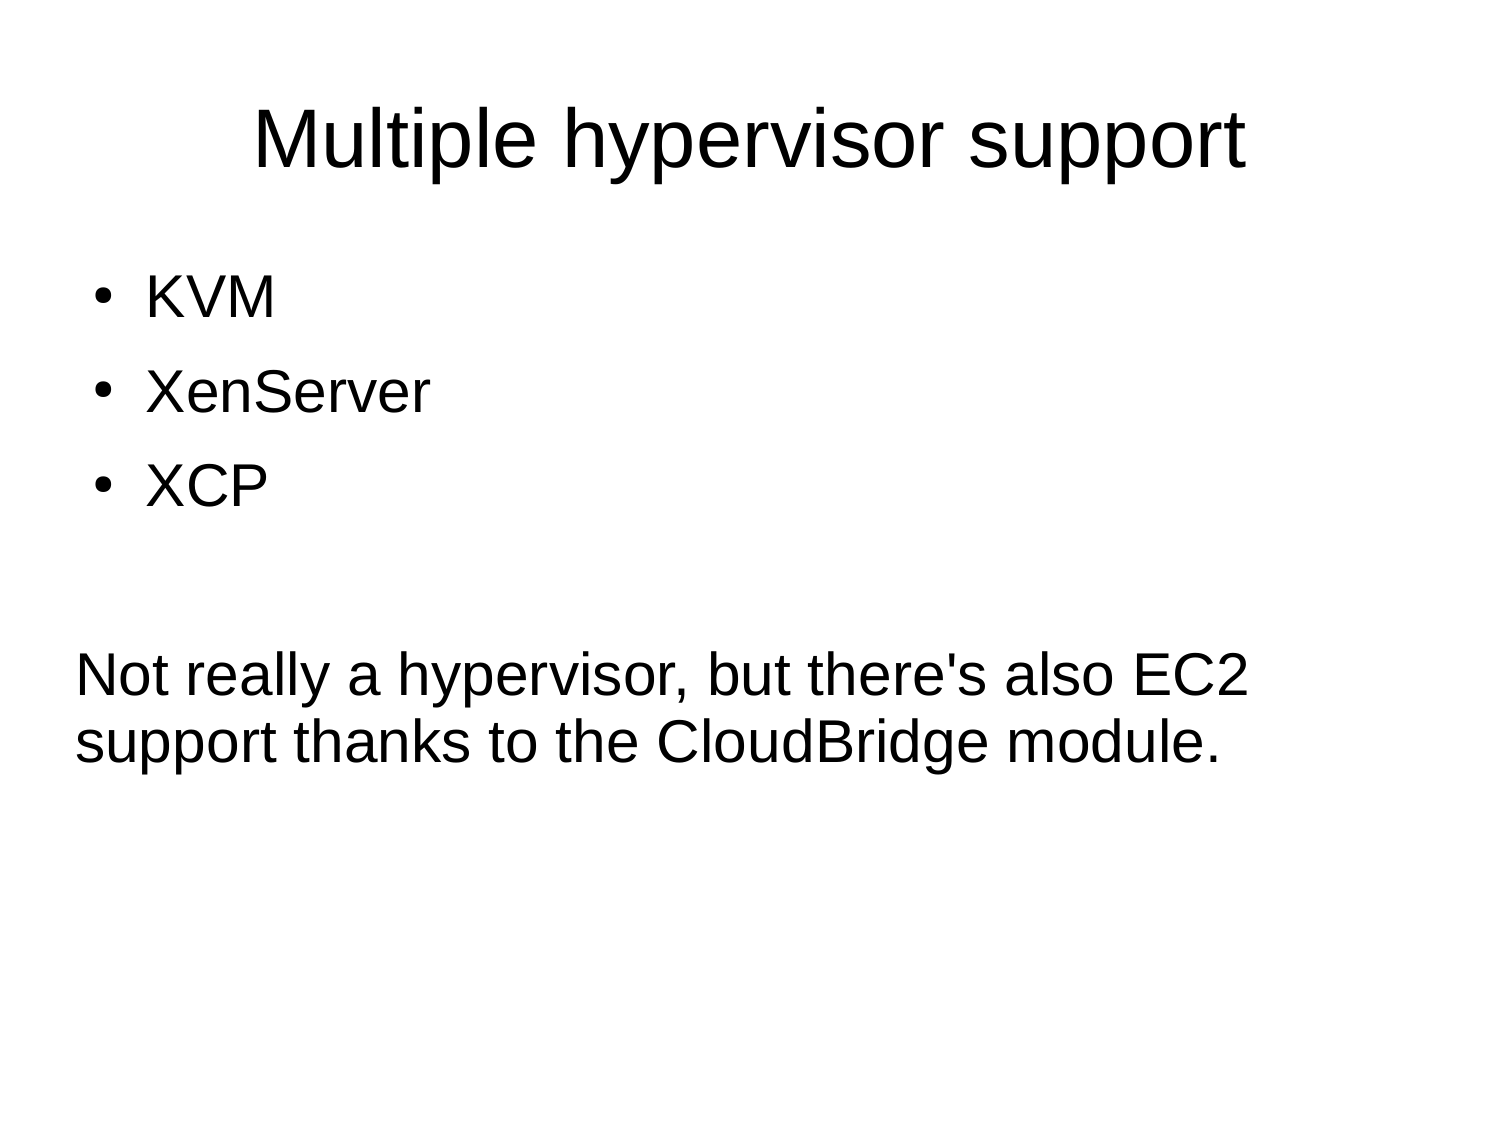

# Multiple hypervisor support
KVM
XenServer
XCP
Not really a hypervisor, but there's also EC2 support thanks to the CloudBridge module.